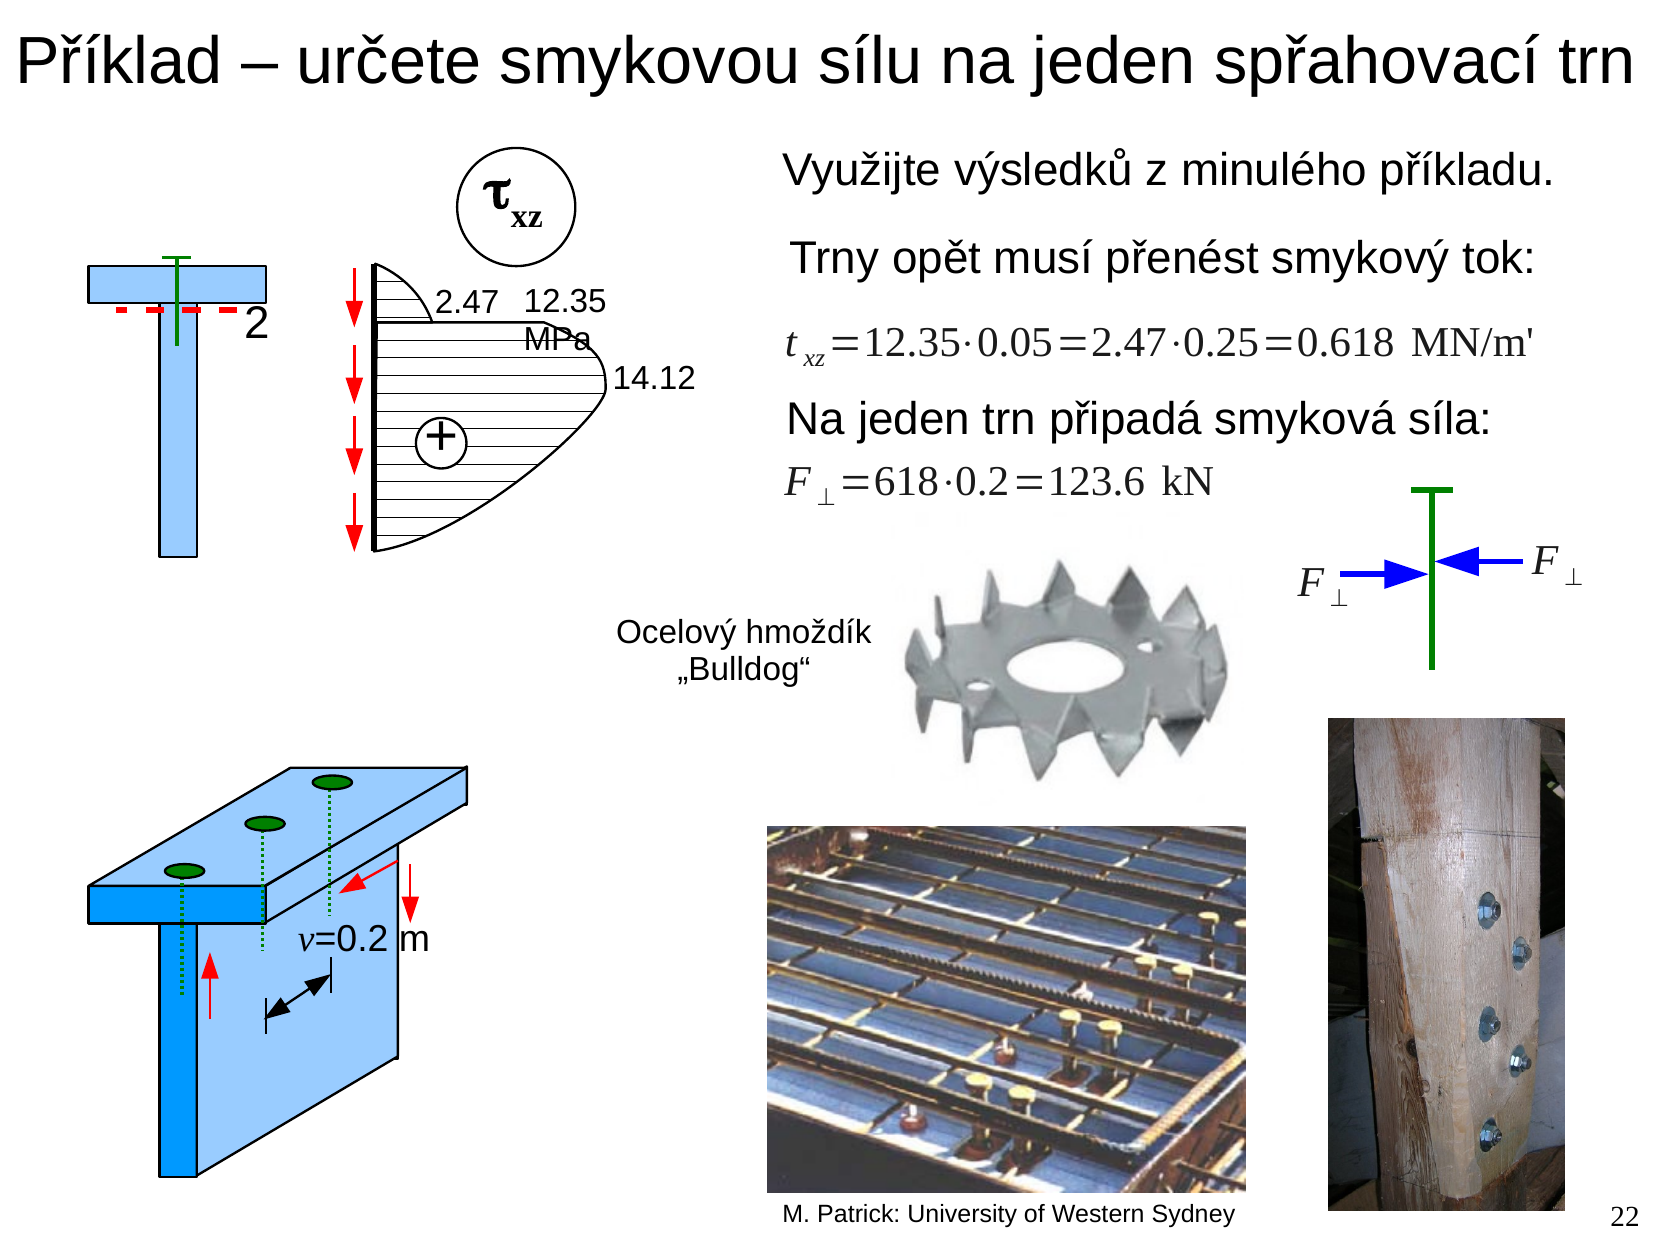

# Příklad – určete smykovou sílu na jeden spřahovací trn
Využijte výsledků z minulého příkladu.
txz
 Trny opět musí přenést smykový tok:
12.35 MPa
2.47
2
14.12
Na jeden trn připadá smyková síla:
+
Ocelový hmoždík „Bulldog“
v=0.2 m
M. Patrick: University of Western Sydney
22